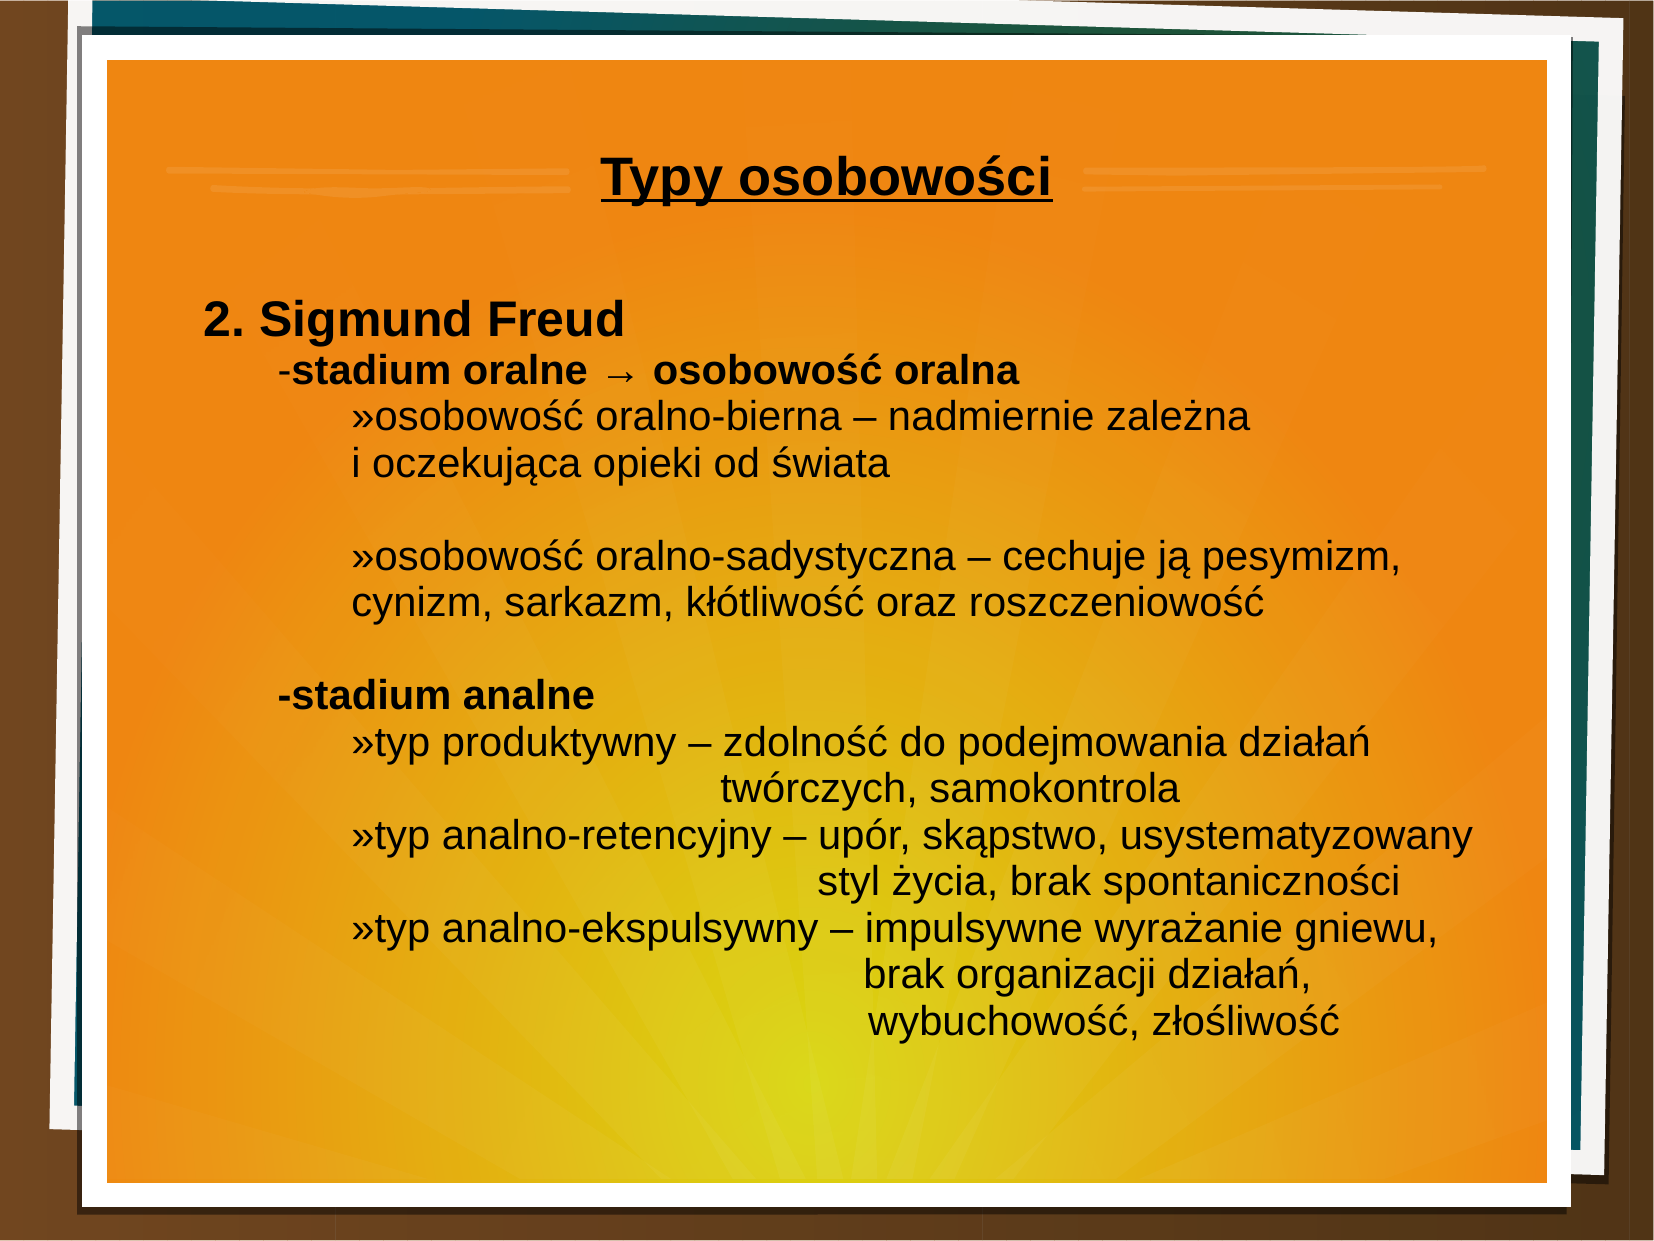

# Typy osobowości
2. Sigmund Freud
	-stadium oralne → osobowość oralna
		»osobowość oralno-bierna – nadmiernie zależna
		i oczekująca opieki od świata
		»osobowość oralno-sadystyczna – cechuje ją pesymizm, 			cynizm, sarkazm, kłótliwość oraz roszczeniowość
	-stadium analne
		»typ produktywny – zdolność do podejmowania działań 									twórczych, samokontrola
		»typ analno-retencyjny – upór, skąpstwo, usystematyzowany 								 styl życia, brak spontaniczności
		»typ analno-ekspulsywny – impulsywne wyrażanie gniewu, 									 brak organizacji działań, 											wybuchowość, złośliwość